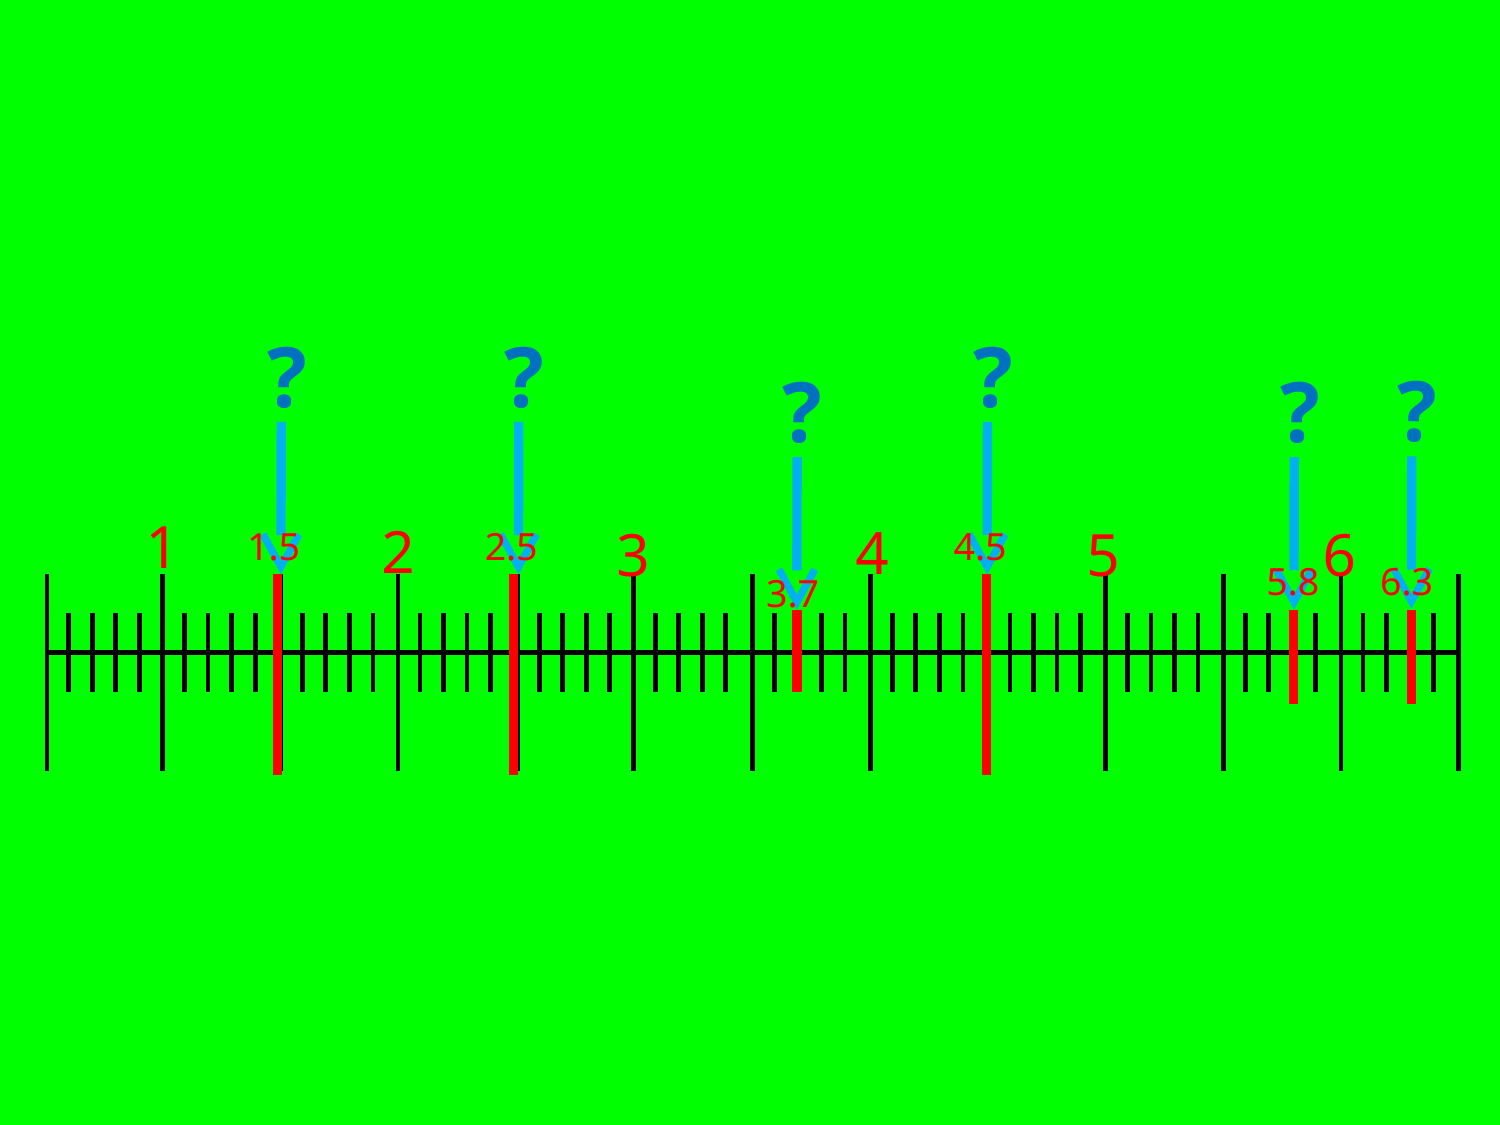

?
?
?
?
?
?
1
2
4
3
5
6
1.5
2.5
4.5
5.8
6.3
3.7